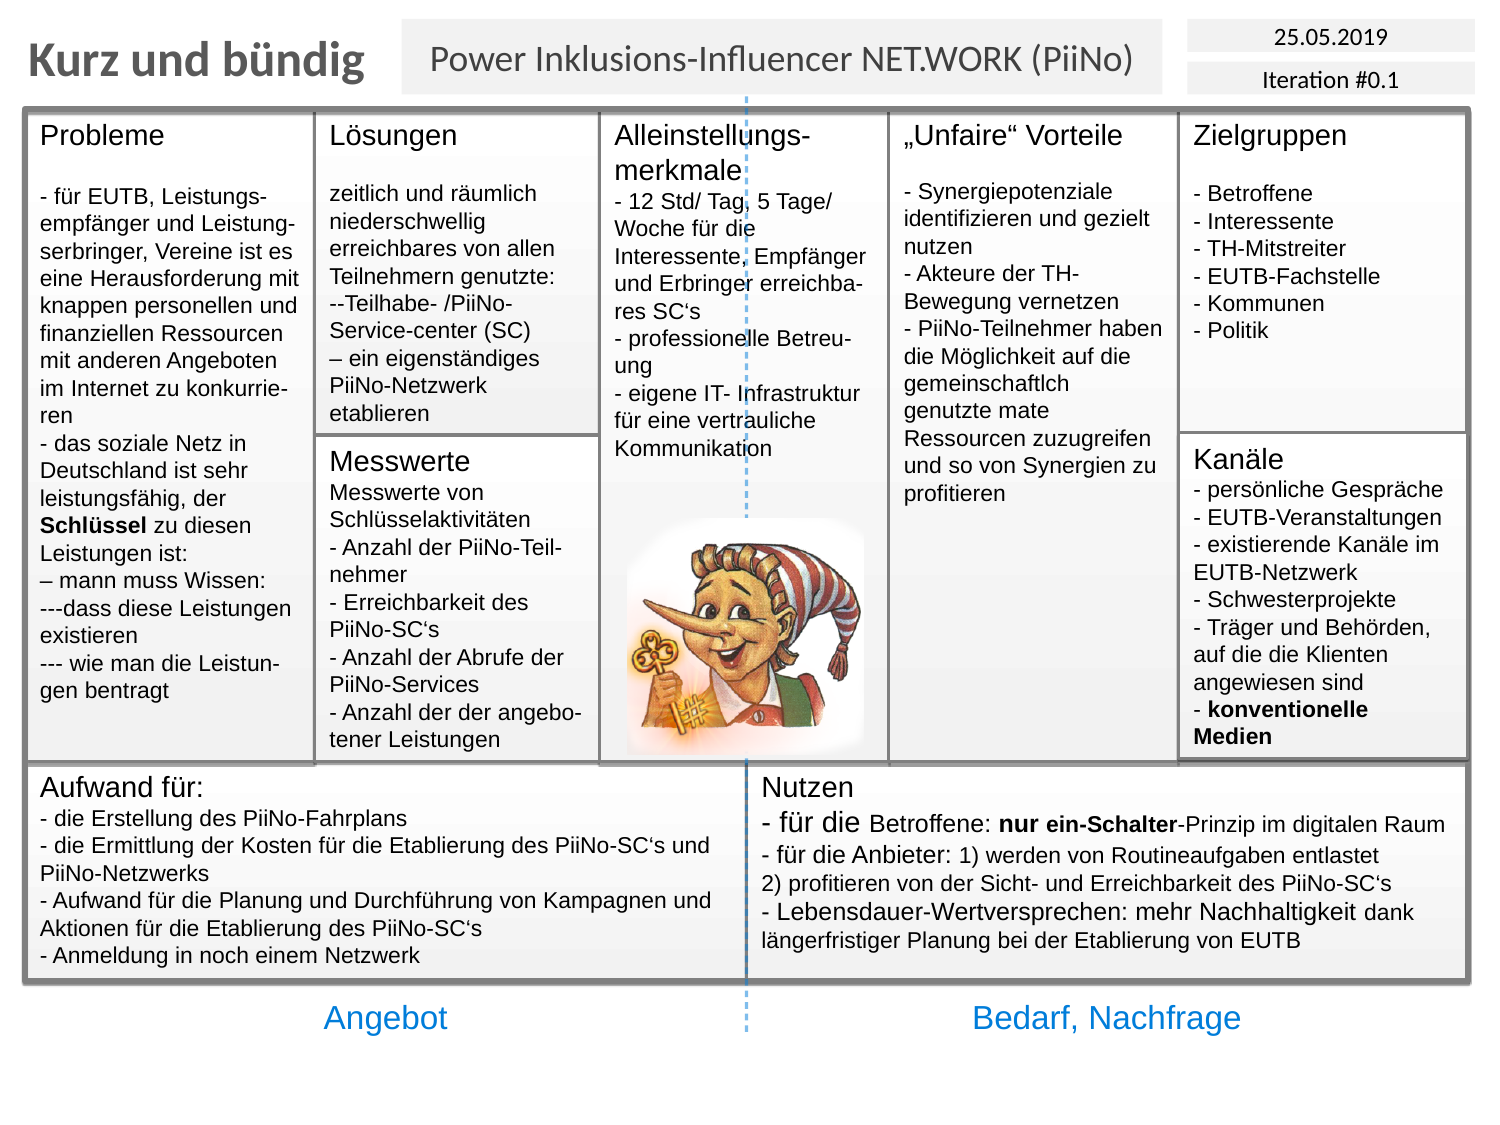

Kurz und bündig
Power Inklusions-Influencer NET.WORK (PiiNo)
25.05.2019
Iteration #0.1
Probleme
- für EUTB, Leistungs-empfänger und Leistung-serbringer, Vereine ist es eine Herausforderung mit knappen personellen und finanziellen Ressourcen mit anderen Angeboten im Internet zu konkurrie-ren
- das soziale Netz in Deutschland ist sehr leistungsfähig, der Schlüssel zu diesen Leistungen ist:
– mann muss Wissen:
---dass diese Leistungen existieren
--- wie man die Leistun-gen bentragt
Lösungen
zeitlich und räumlich niederschwellig erreichbares von allen Teilnehmern genutzte:
--Teilhabe- /PiiNo-
Service-center (SC)
– ein eigenständiges PiiNo-Netzwerk etablieren
Alleinstellungs-merkmale
- 12 Std/ Tag, 5 Tage/ Woche für die Interessente, Empfänger und Erbringer erreichba-res SC‘s
- professionelle Betreu-ung
- eigene IT- Infrastruktur für eine vertrauliche Kommunikation
„Unfaire“ Vorteile
- Synergiepotenziale identifizieren und gezielt nutzen
- Akteure der TH-Bewegung vernetzen
- PiiNo-Teilnehmer haben die Möglichkeit auf die gemeinschaftlch genutzte mate Ressourcen zuzugreifen und so von Synergien zu profitieren
Zielgruppen
- Betroffene
- Interessente
- TH-Mitstreiter
- EUTB-Fachstelle
- Kommunen
- Politik
Kanäle
- persönliche Gespräche
- EUTB-Veranstaltungen
- existierende Kanäle im EUTB-Netzwerk
- Schwesterprojekte
- Träger und Behörden, auf die die Klienten angewiesen sind
- konventionelle Medien
Messwerte
Messwerte von Schlüsselaktivitäten
- Anzahl der PiiNo-Teil-nehmer
- Erreichbarkeit des PiiNo-SC‘s
- Anzahl der Abrufe der PiiNo-Services
- Anzahl der der angebo-tener Leistungen
Aufwand für:
- die Erstellung des PiiNo-Fahrplans
- die Ermittlung der Kosten für die Etablierung des PiiNo-SC‘s und PiiNo-Netzwerks
- Aufwand für die Planung und Durchführung von Kampagnen und Aktionen für die Etablierung des PiiNo-SC‘s
- Anmeldung in noch einem Netzwerk
Nutzen
- für die Betroffene: nur ein-Schalter-Prinzip im digitalen Raum
- für die Anbieter: 1) werden von Routineaufgaben entlastet
2) profitieren von der Sicht- und Erreichbarkeit des PiiNo-SC‘s
- Lebensdauer-Wertversprechen: mehr Nachhaltigkeit dank längerfristiger Planung bei der Etablierung von EUTB
Angebot
Bedarf, Nachfrage